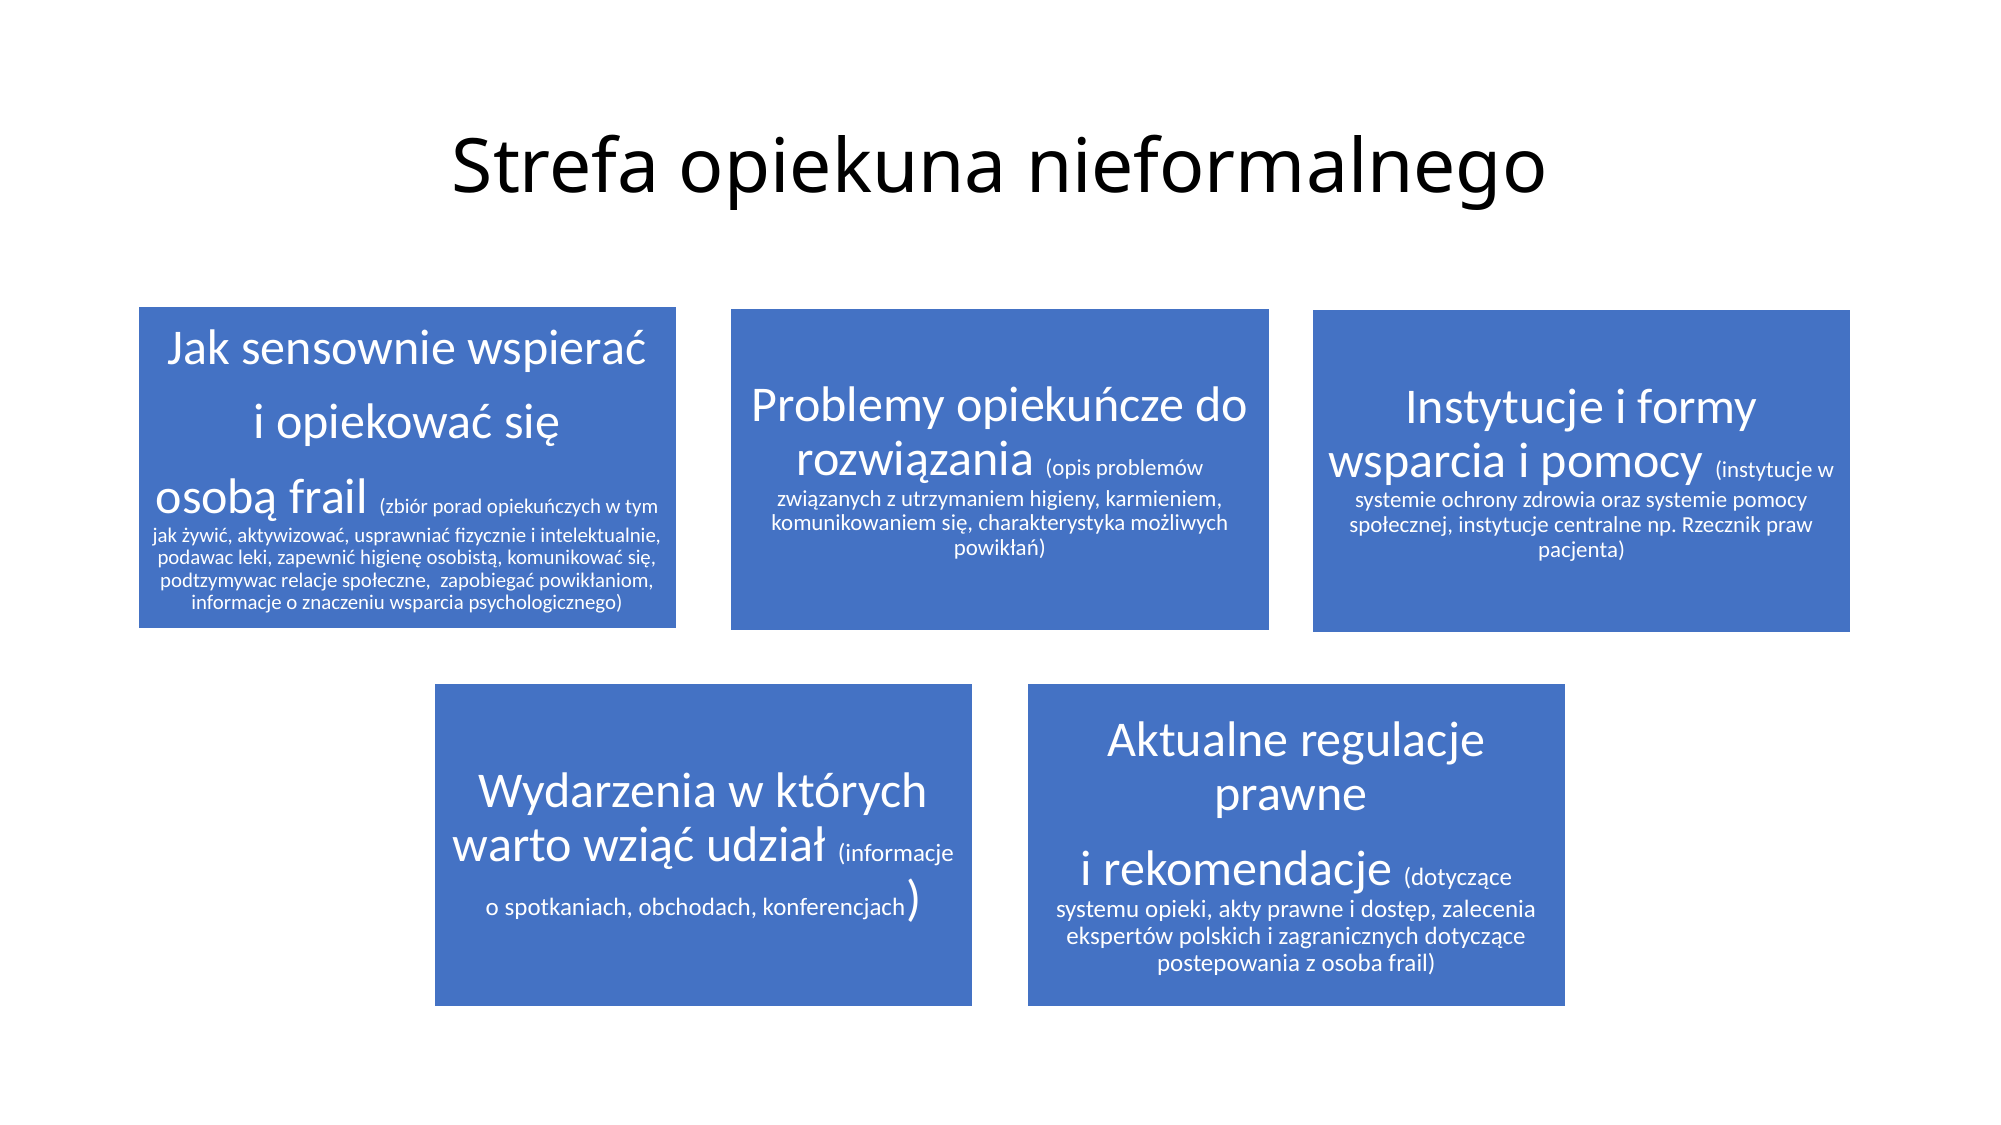

# Strefa opiekuna nieformalnego
Jak sensownie wspierać
 i opiekować się
osobą frail (zbiór porad opiekuńczych w tym jak żywić, aktywizować, usprawniać fizycznie i intelektualnie, podawac leki, zapewnić higienę osobistą, komunikować się, podtzymywac relacje społeczne, zapobiegać powikłaniom, informacje o znaczeniu wsparcia psychologicznego)
Problemy opiekuńcze do rozwiązania (opis problemów związanych z utrzymaniem higieny, karmieniem, komunikowaniem się, charakterystyka możliwych powikłań)
Instytucje i formy wsparcia i pomocy (instytucje w systemie ochrony zdrowia oraz systemie pomocy społecznej, instytucje centralne np. Rzecznik praw pacjenta)
Wydarzenia w których warto wziąć udział (informacje o spotkaniach, obchodach, konferencjach)
Aktualne regulacje prawne
i rekomendacje (dotyczące systemu opieki, akty prawne i dostęp, zalecenia ekspertów polskich i zagranicznych dotyczące postepowania z osoba frail)